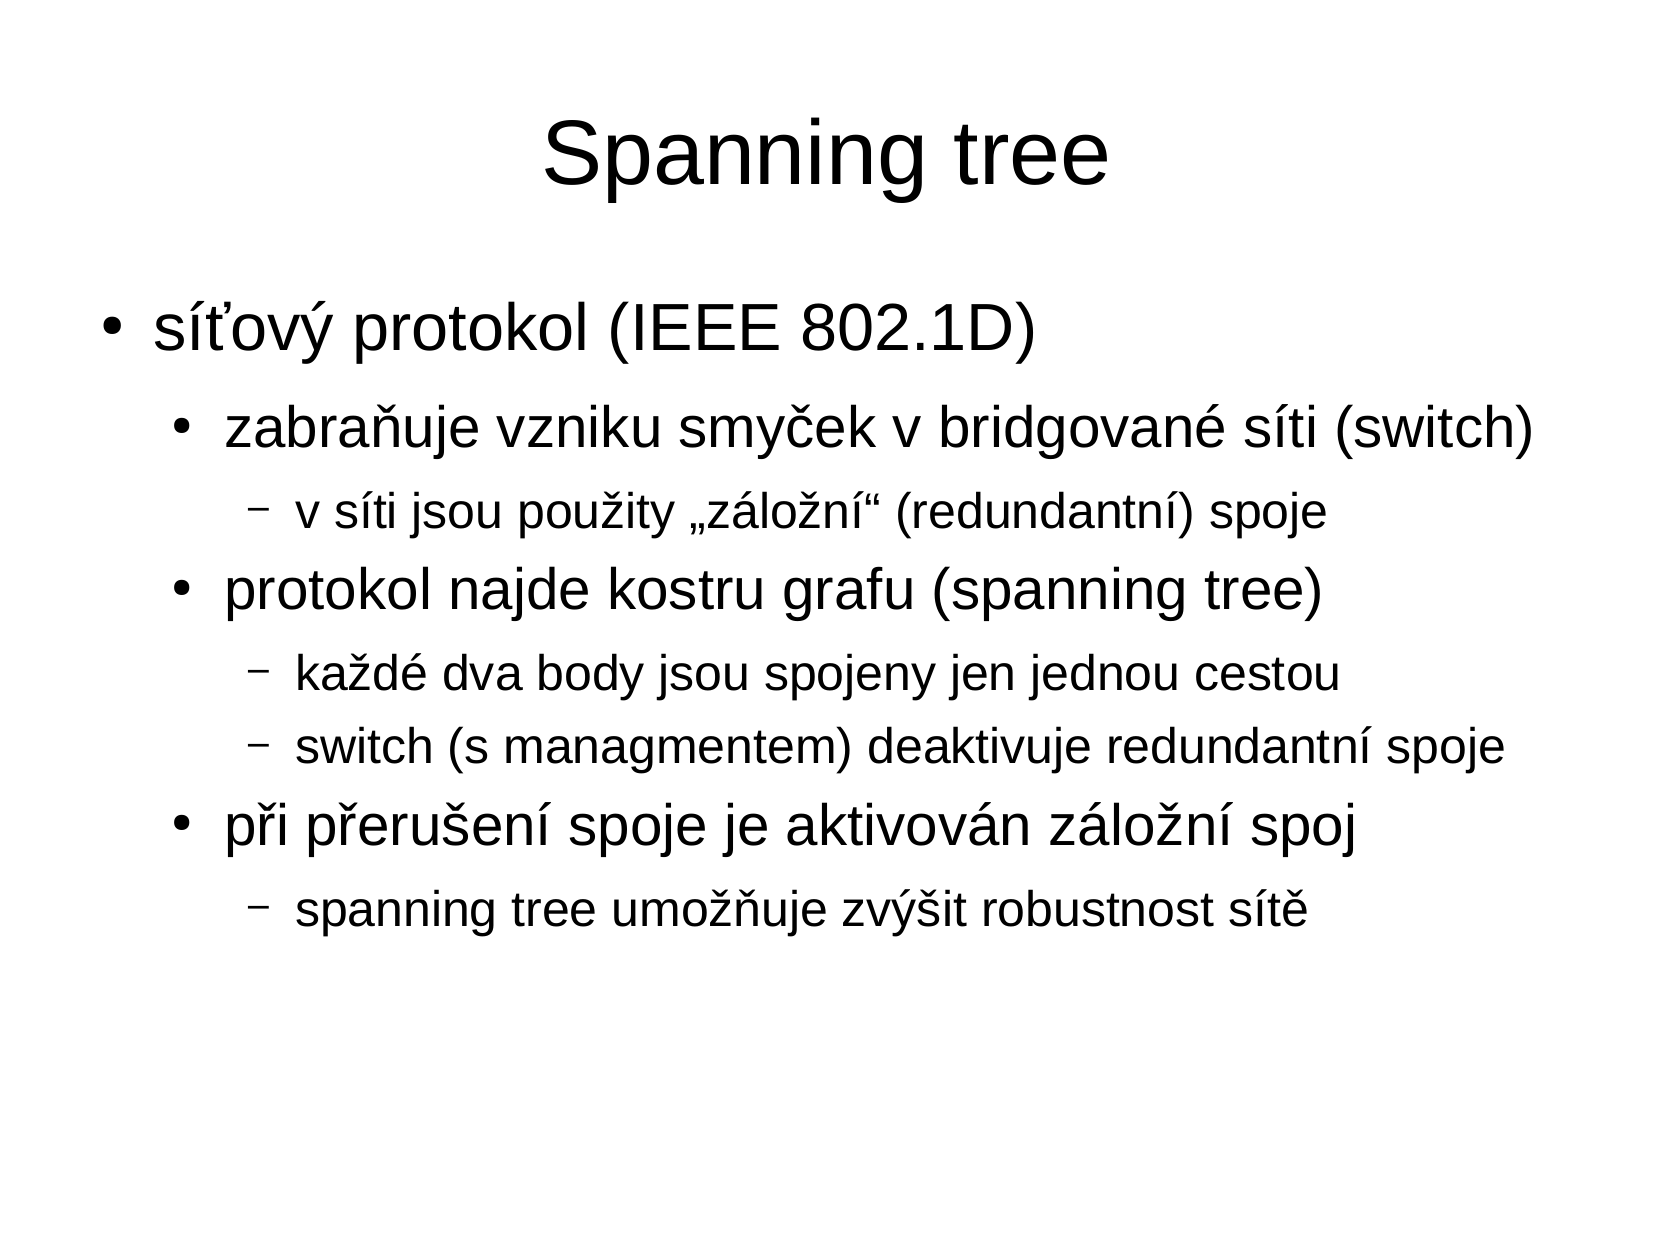

# Spanning tree
síťový protokol (IEEE 802.1D)
zabraňuje vzniku smyček v bridgované síti (switch)
v síti jsou použity „záložní“ (redundantní) spoje
protokol najde kostru grafu (spanning tree)
každé dva body jsou spojeny jen jednou cestou
switch (s managmentem) deaktivuje redundantní spoje
při přerušení spoje je aktivován záložní spoj
spanning tree umožňuje zvýšit robustnost sítě